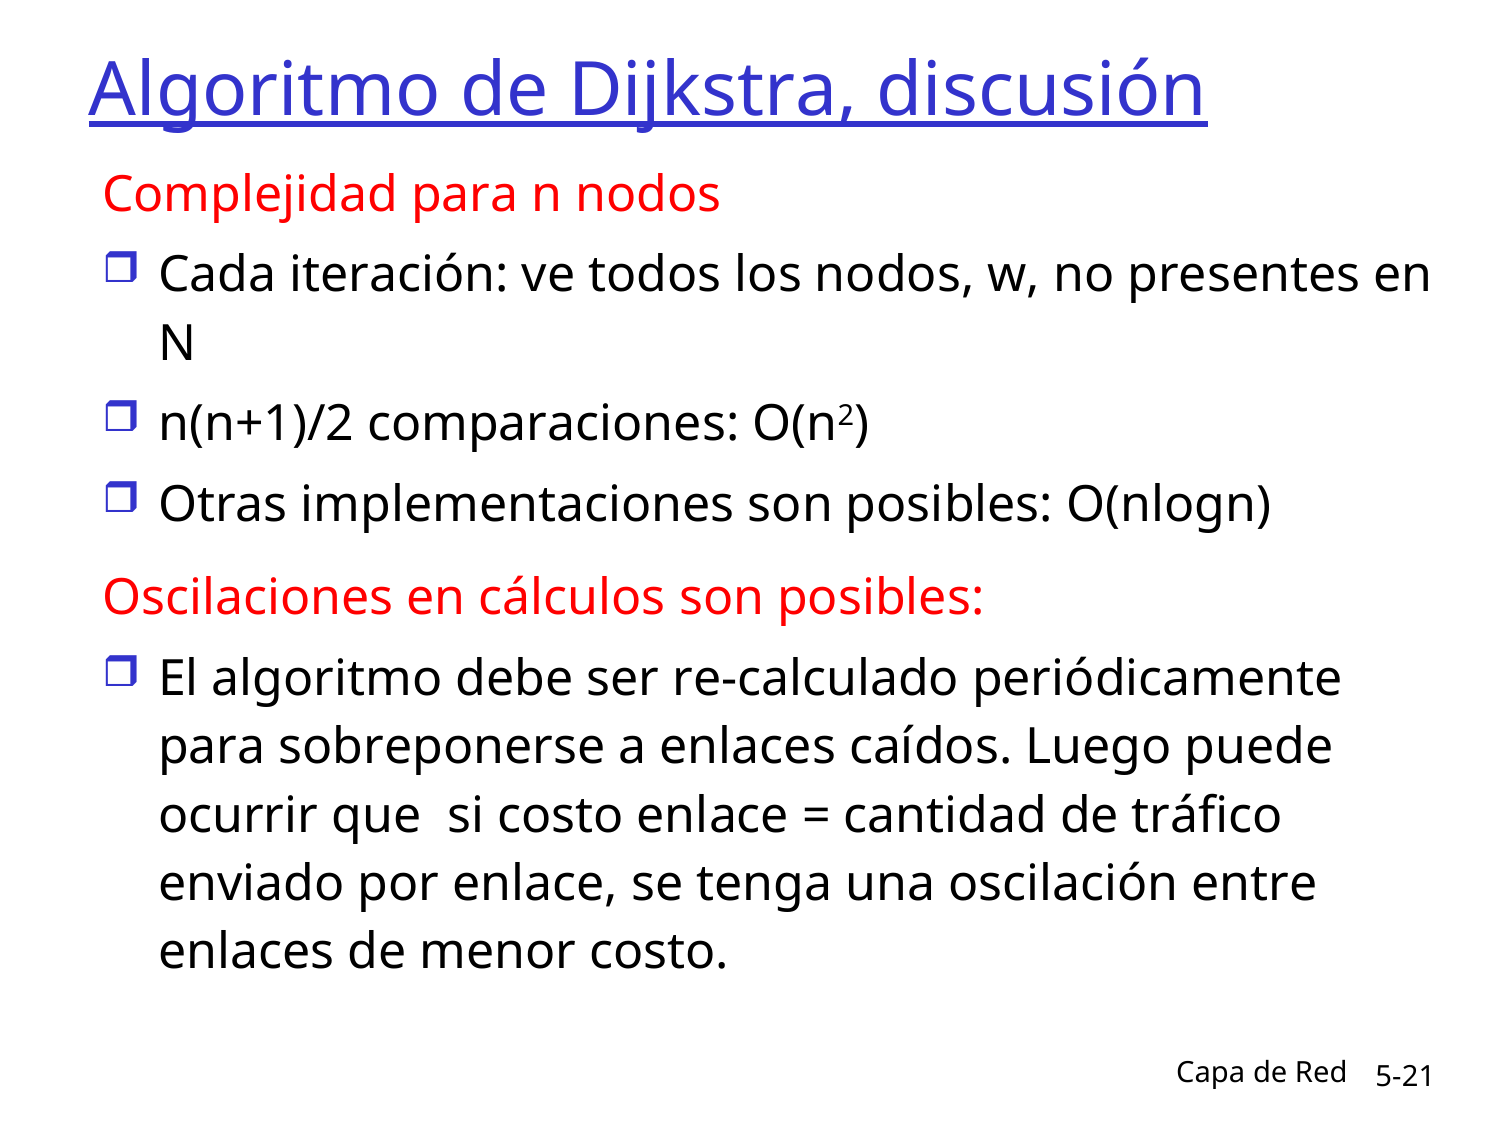

# Algoritmo de Dijkstra, discusión
Complejidad para n nodos
Cada iteración: ve todos los nodos, w, no presentes en N
n(n+1)/2 comparaciones: O(n2)
Otras implementaciones son posibles: O(nlogn)
Oscilaciones en cálculos son posibles:
El algoritmo debe ser re-calculado periódicamente para sobreponerse a enlaces caídos. Luego puede ocurrir que si costo enlace = cantidad de tráfico enviado por enlace, se tenga una oscilación entre enlaces de menor costo.